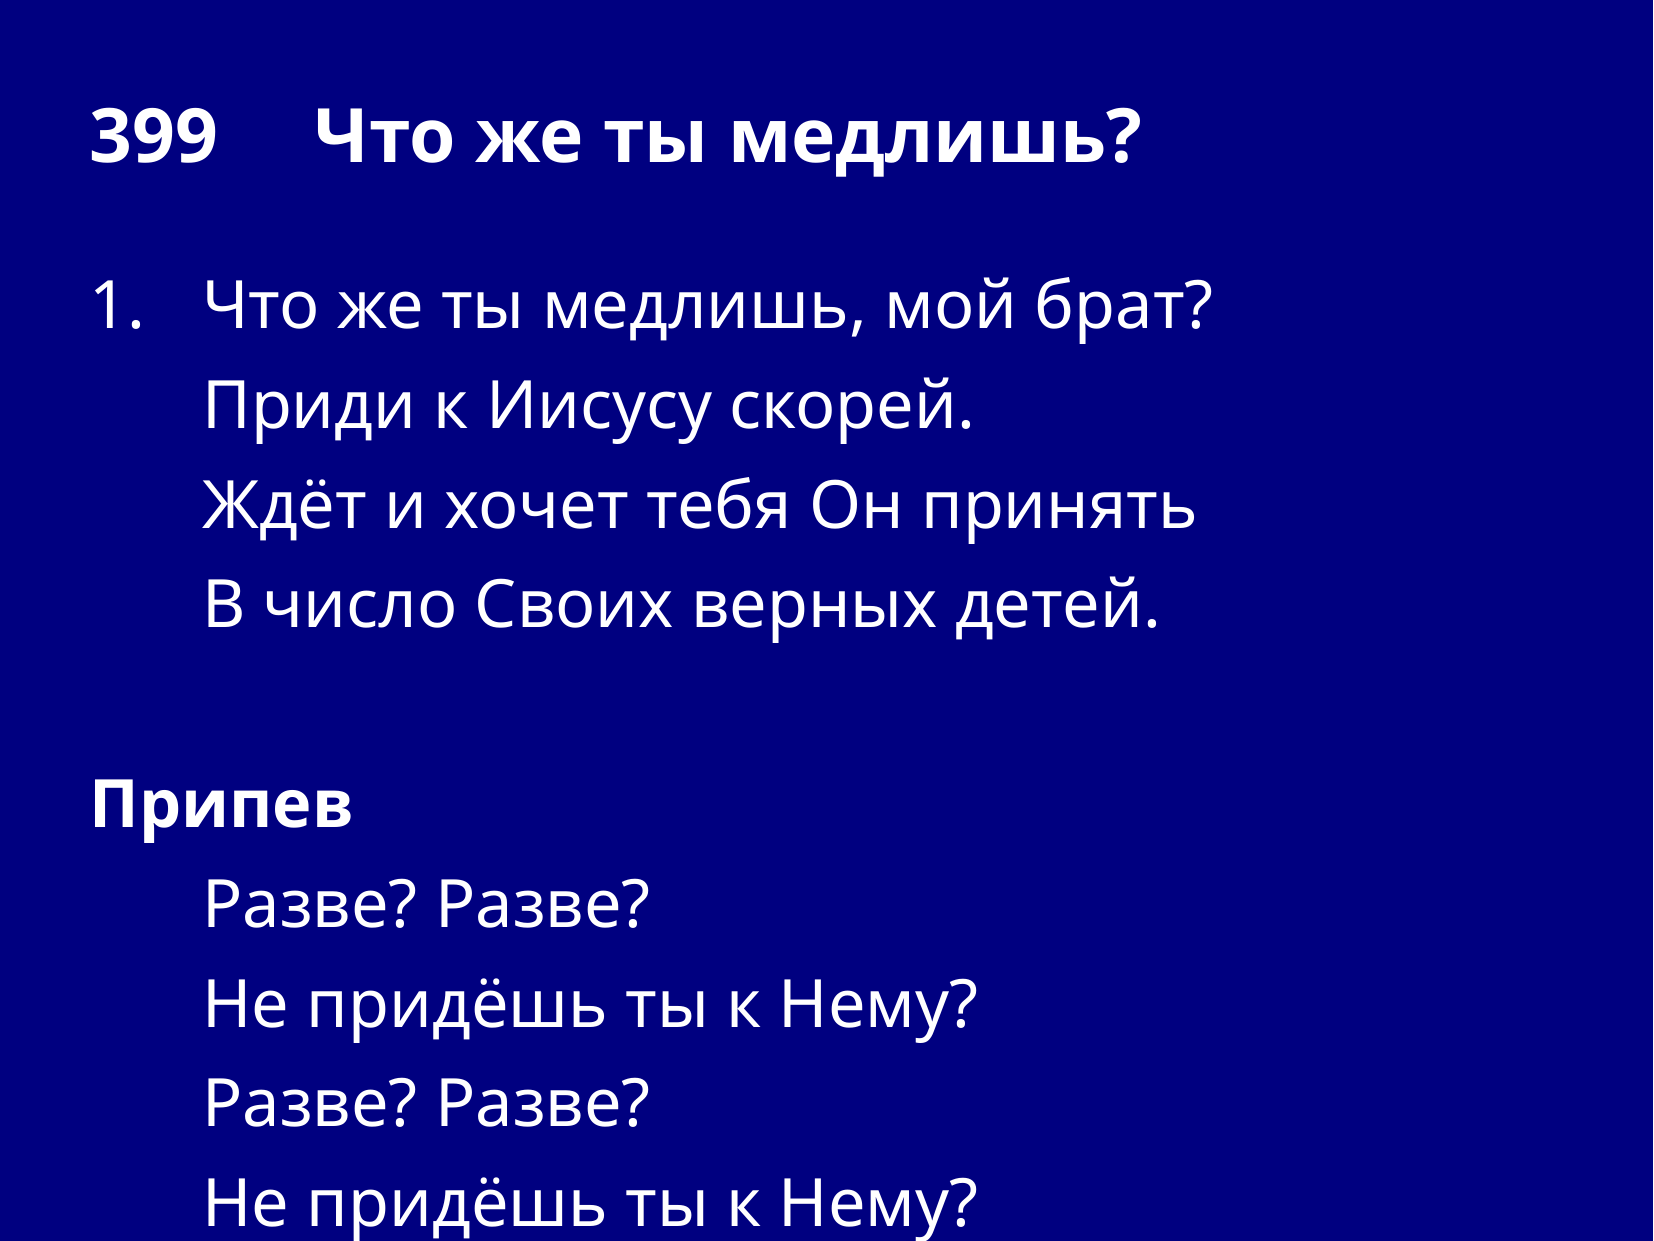

399	Что же ты медлишь?
1.	Что же ты медлишь, мой брат?
	Приди к Иисусу скорей.
	Ждёт и хочет тебя Он принять
	В число Своих верных детей.
Припев
	Разве? Разве?
	Не придёшь ты к Нему?
	Разве? Разве?
	Не придёшь ты к Нему?